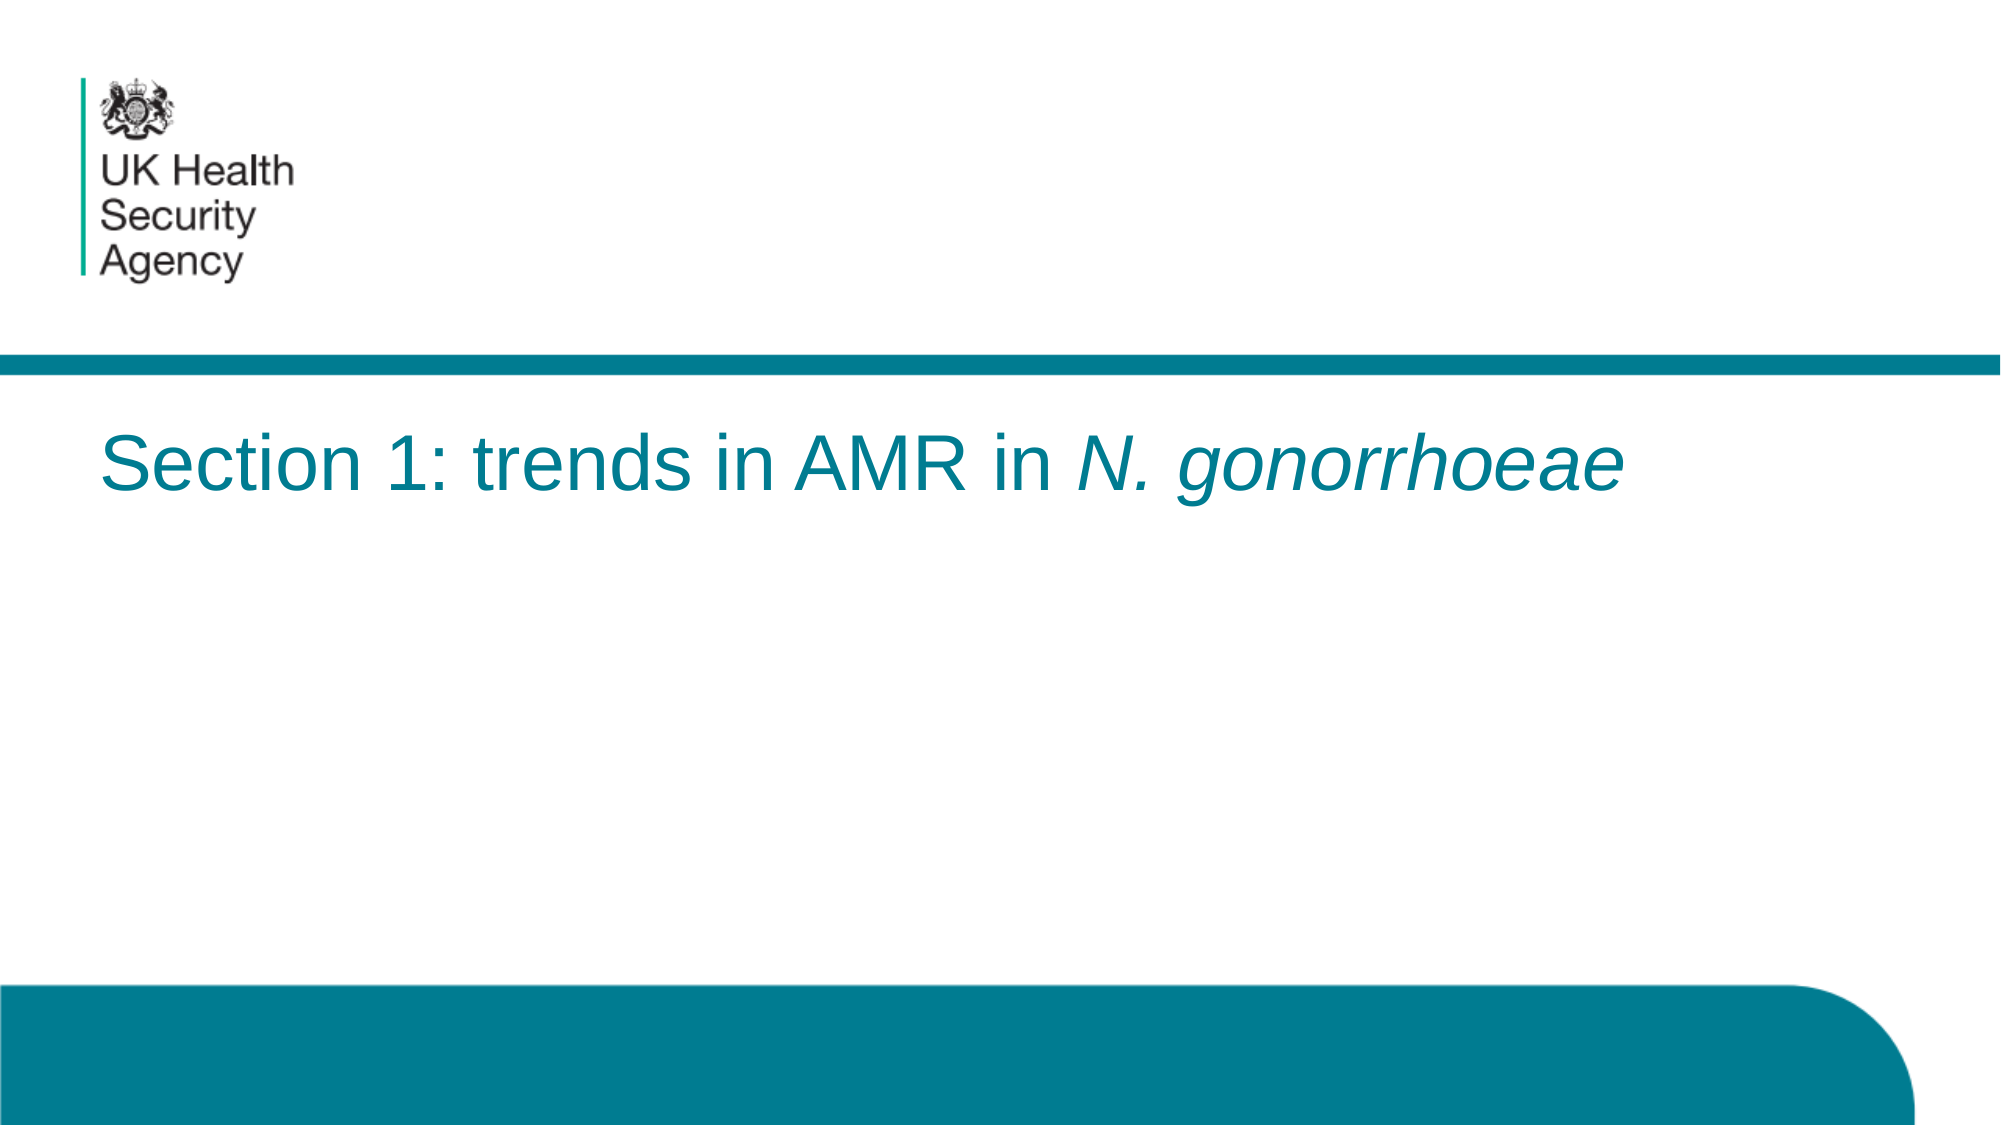

# Section 1: trends in AMR in N. gonorrhoeae